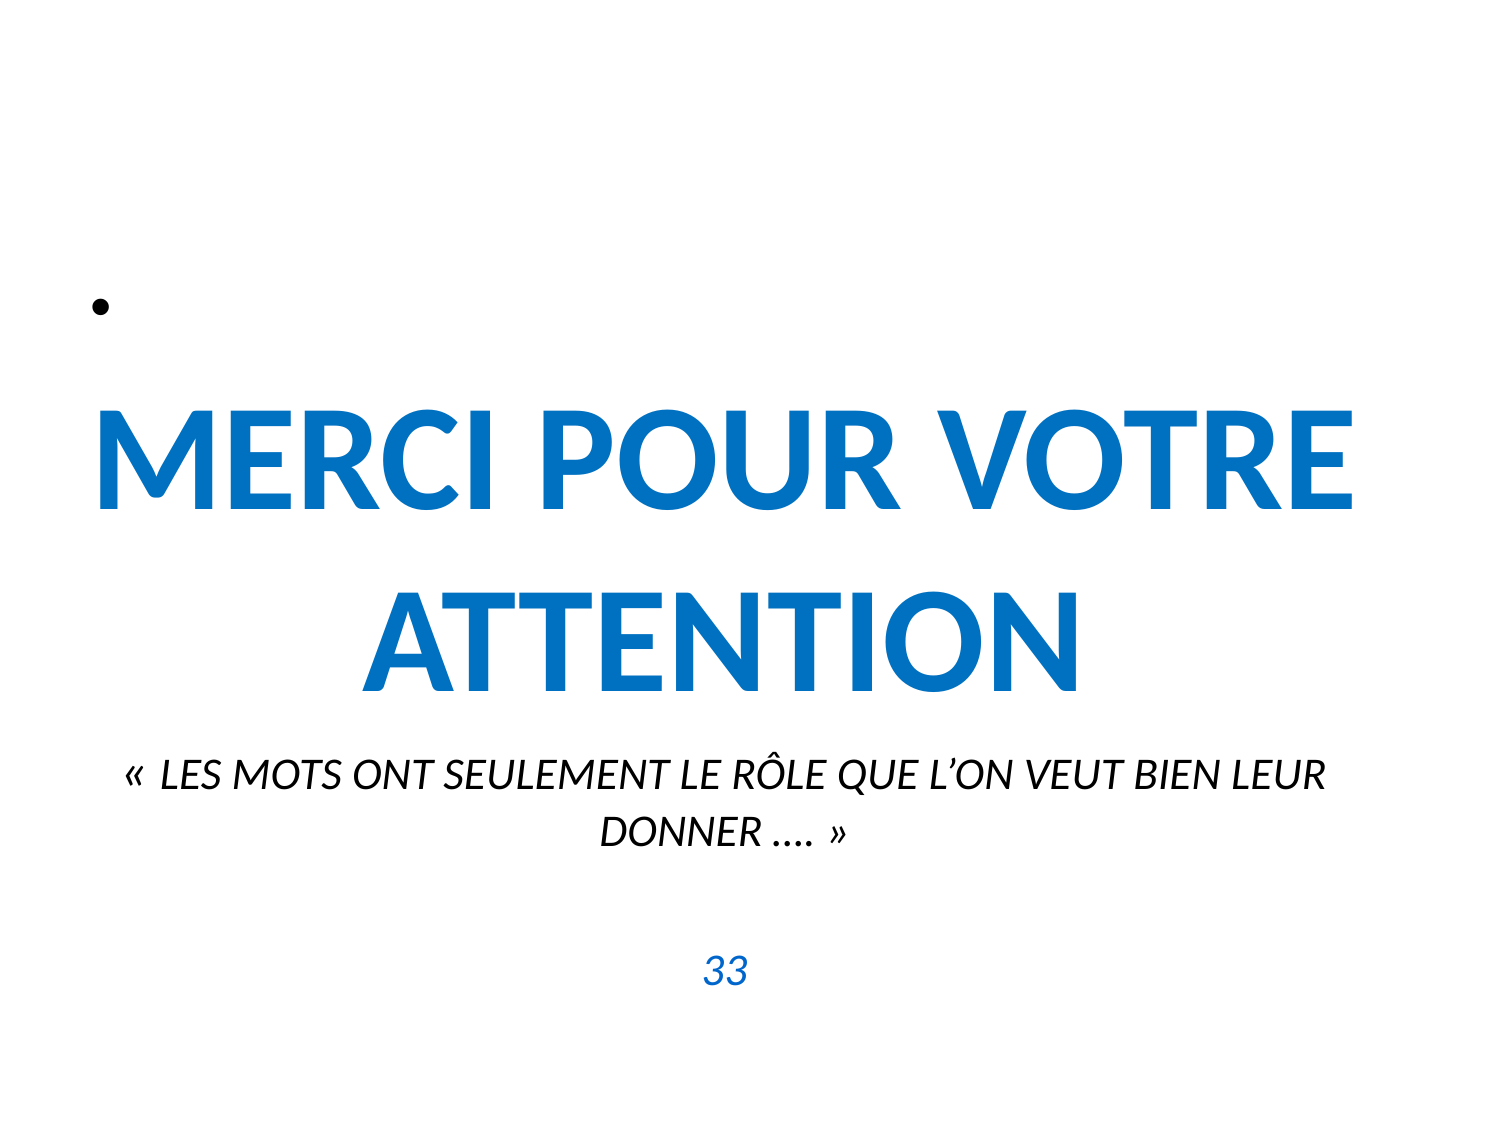

#
MERCI POUR VOTRE ATTENTION
« LES MOTS ONT SEULEMENT LE RÔLE QUE L’ON VEUT BIEN LEUR DONNER …. »
33